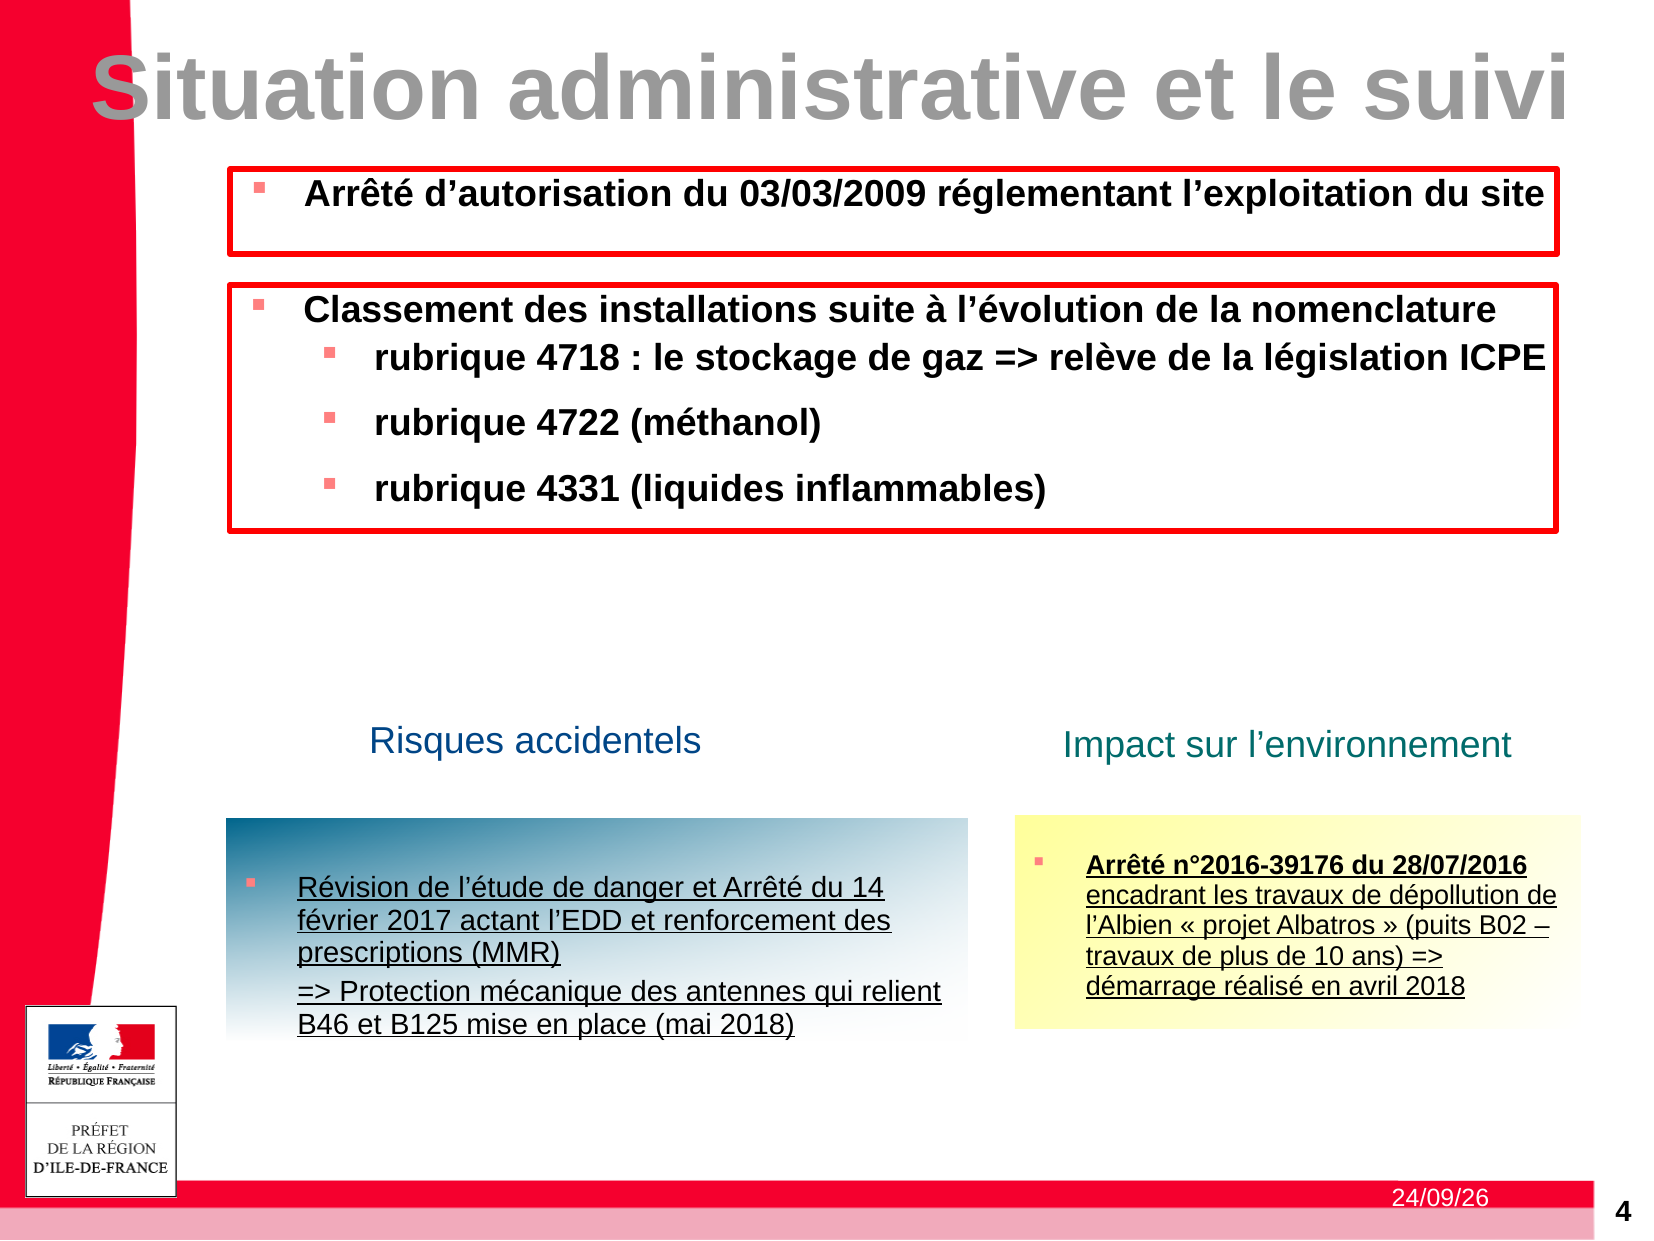

Situation administrative et le suivi
Arrêté d’autorisation du 03/03/2009 réglementant l’exploitation du site
# Classement des installations suite à l’évolution de la nomenclature
rubrique 4718 : le stockage de gaz => relève de la législation ICPE
rubrique 4722 (méthanol)
rubrique 4331 (liquides inflammables)
Risques accidentels
Impact sur l’environnement
Arrêté n°2016-39176 du 28/07/2016 encadrant les travaux de dépollution de l’Albien « projet Albatros » (puits B02 – travaux de plus de 10 ans) => démarrage réalisé en avril 2018
Révision de l’étude de danger et Arrêté du 14 février 2017 actant l’EDD et renforcement des prescriptions (MMR)
=> Protection mécanique des antennes qui relient B46 et B125 mise en place (mai 2018)
4